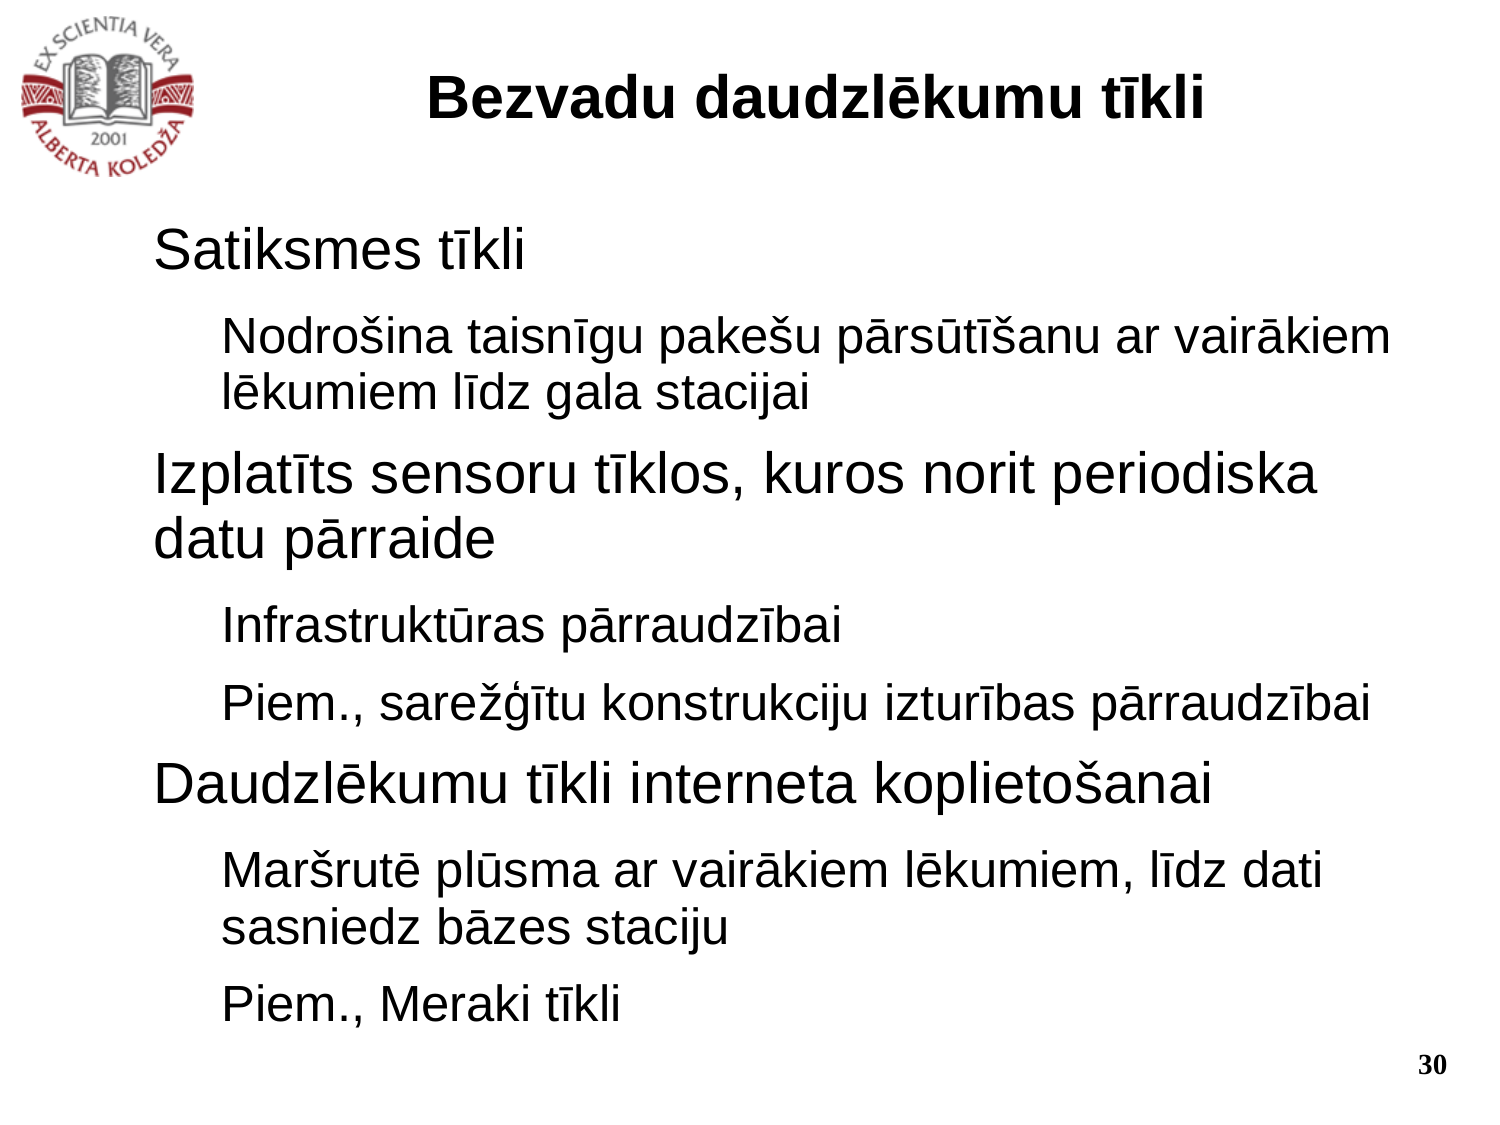

# Bezvadu daudzlēkumu tīkli
Satiksmes tīkli
Nodrošina taisnīgu pakešu pārsūtīšanu ar vairākiem lēkumiem līdz gala stacijai
Izplatīts sensoru tīklos, kuros norit periodiska datu pārraide
Infrastruktūras pārraudzībai
Piem., sarežģītu konstrukciju izturības pārraudzībai
Daudzlēkumu tīkli interneta koplietošanai
Maršrutē plūsma ar vairākiem lēkumiem, līdz dati sasniedz bāzes staciju
Piem., Meraki tīkli